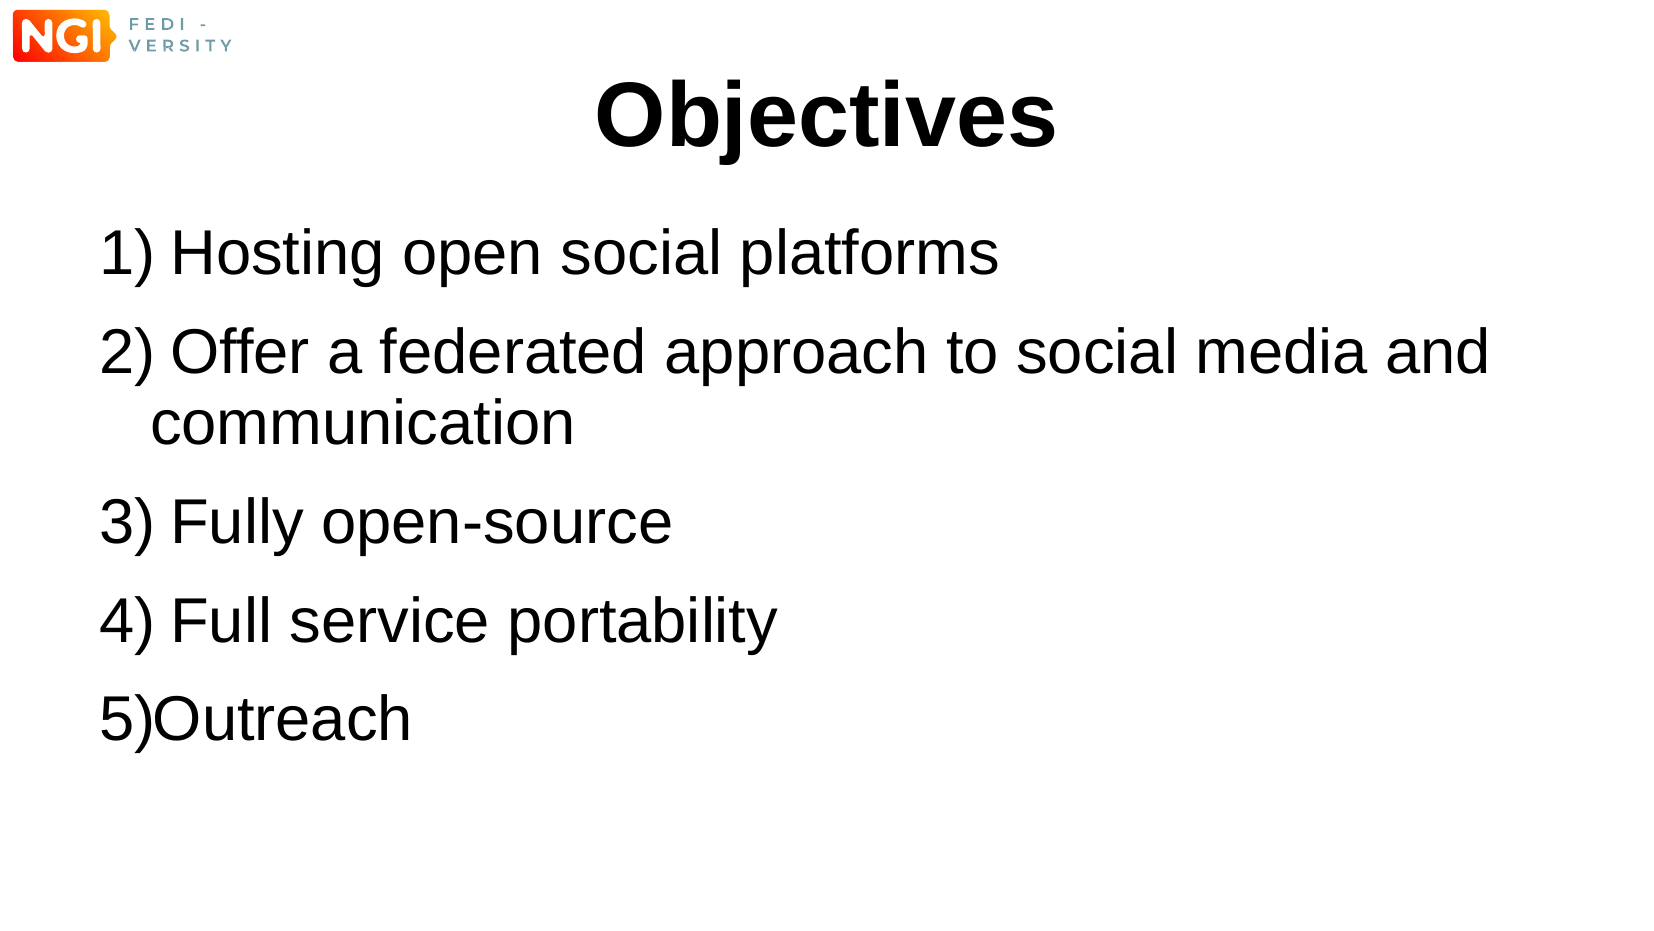

# Objectives
 Hosting open social platforms
 Offer a federated approach to social media and communication
 Fully open-source
 Full service portability
Outreach